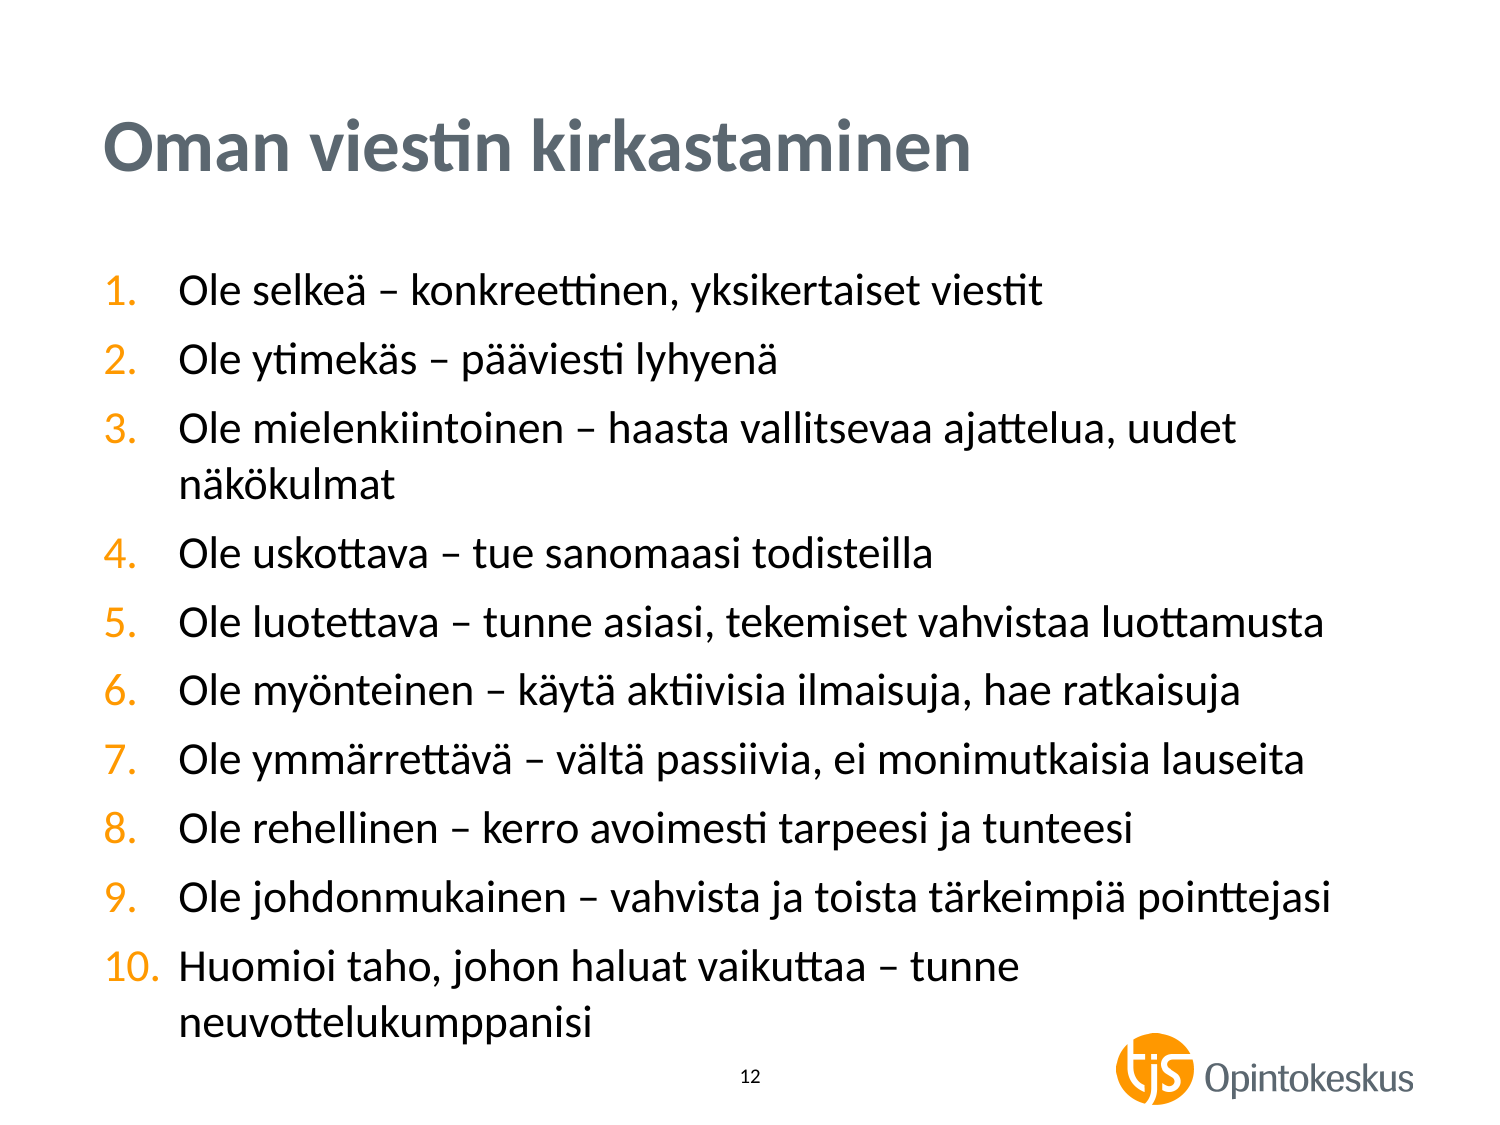

Oman viestin kirkastaminen
# Ole selkeä – konkreettinen, yksikertaiset viestit
Ole ytimekäs – pääviesti lyhyenä
Ole mielenkiintoinen – haasta vallitsevaa ajattelua, uudet näkökulmat
Ole uskottava – tue sanomaasi todisteilla
Ole luotettava – tunne asiasi, tekemiset vahvistaa luottamusta
Ole myönteinen – käytä aktiivisia ilmaisuja, hae ratkaisuja
Ole ymmärrettävä – vältä passiivia, ei monimutkaisia lauseita
Ole rehellinen – kerro avoimesti tarpeesi ja tunteesi
Ole johdonmukainen – vahvista ja toista tärkeimpiä pointtejasi
Huomioi taho, johon haluat vaikuttaa – tunne neuvottelukumppanisi